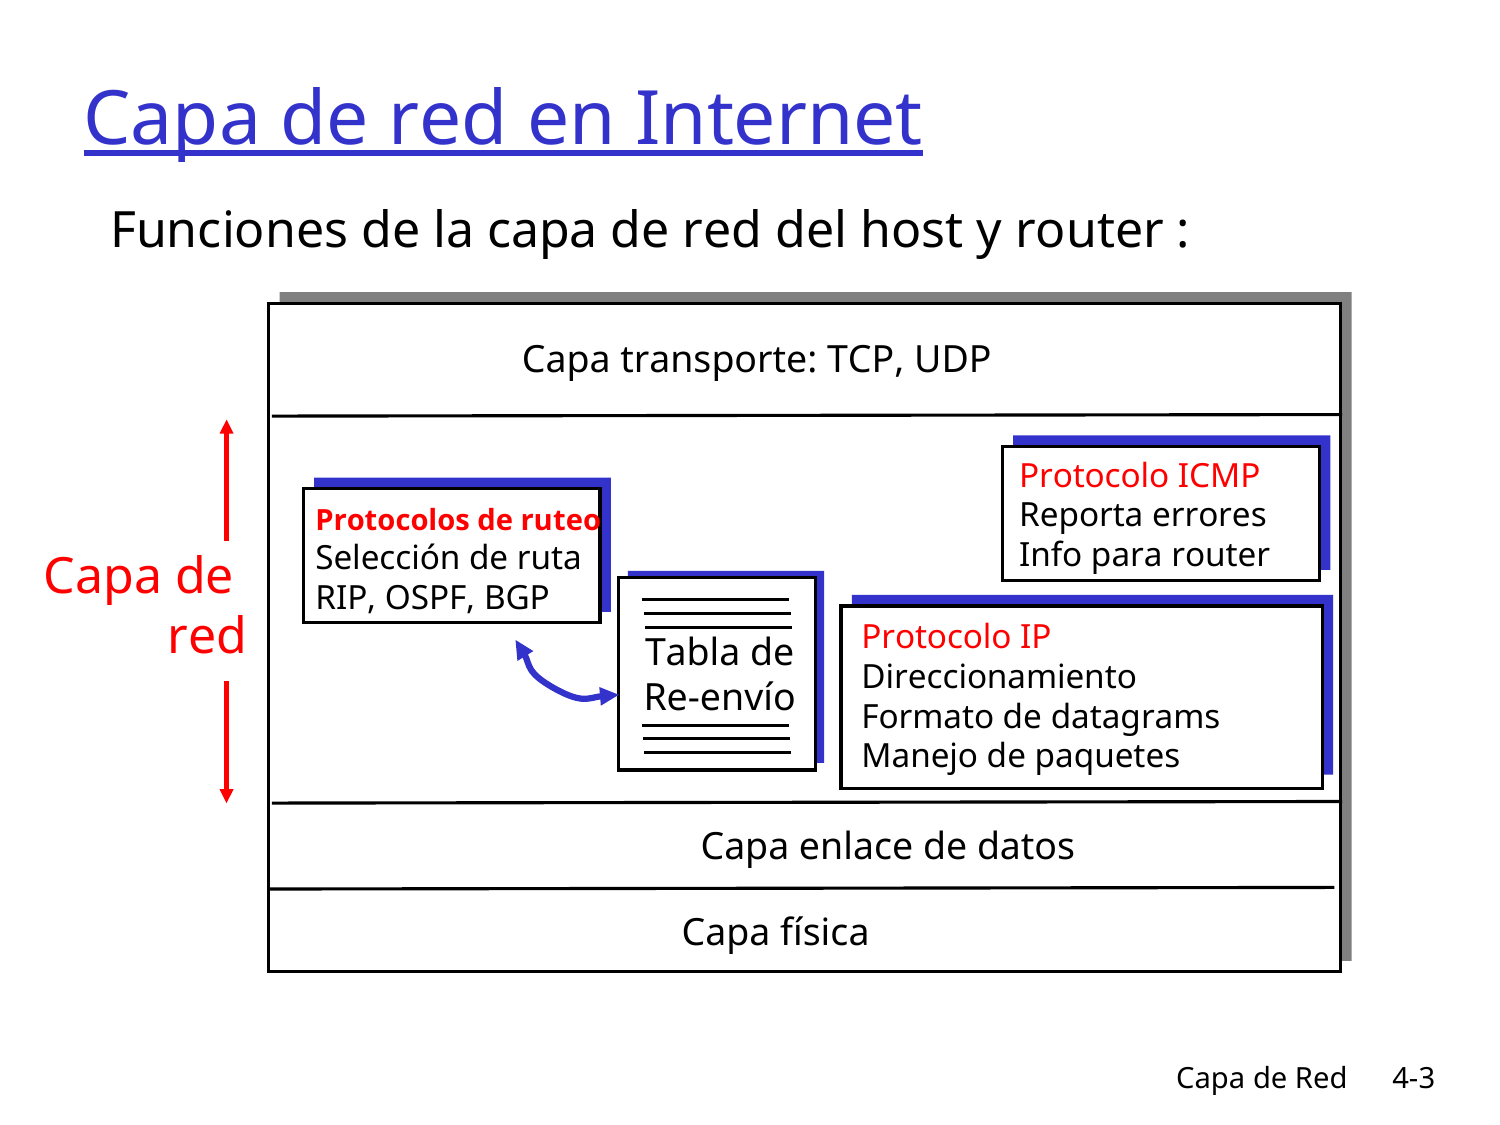

# Capa de red en Internet
Funciones de la capa de red del host y router :
Capa transporte: TCP, UDP
Protocolo ICMP
Reporta errores
Info para router
Protocolos de ruteo
Selección de ruta
RIP, OSPF, BGP
Capa de
red
Tabla de
Re-envío
Protocolo IP
Direccionamiento
Formato de datagrams
Manejo de paquetes
Capa enlace de datos
Capa física
3